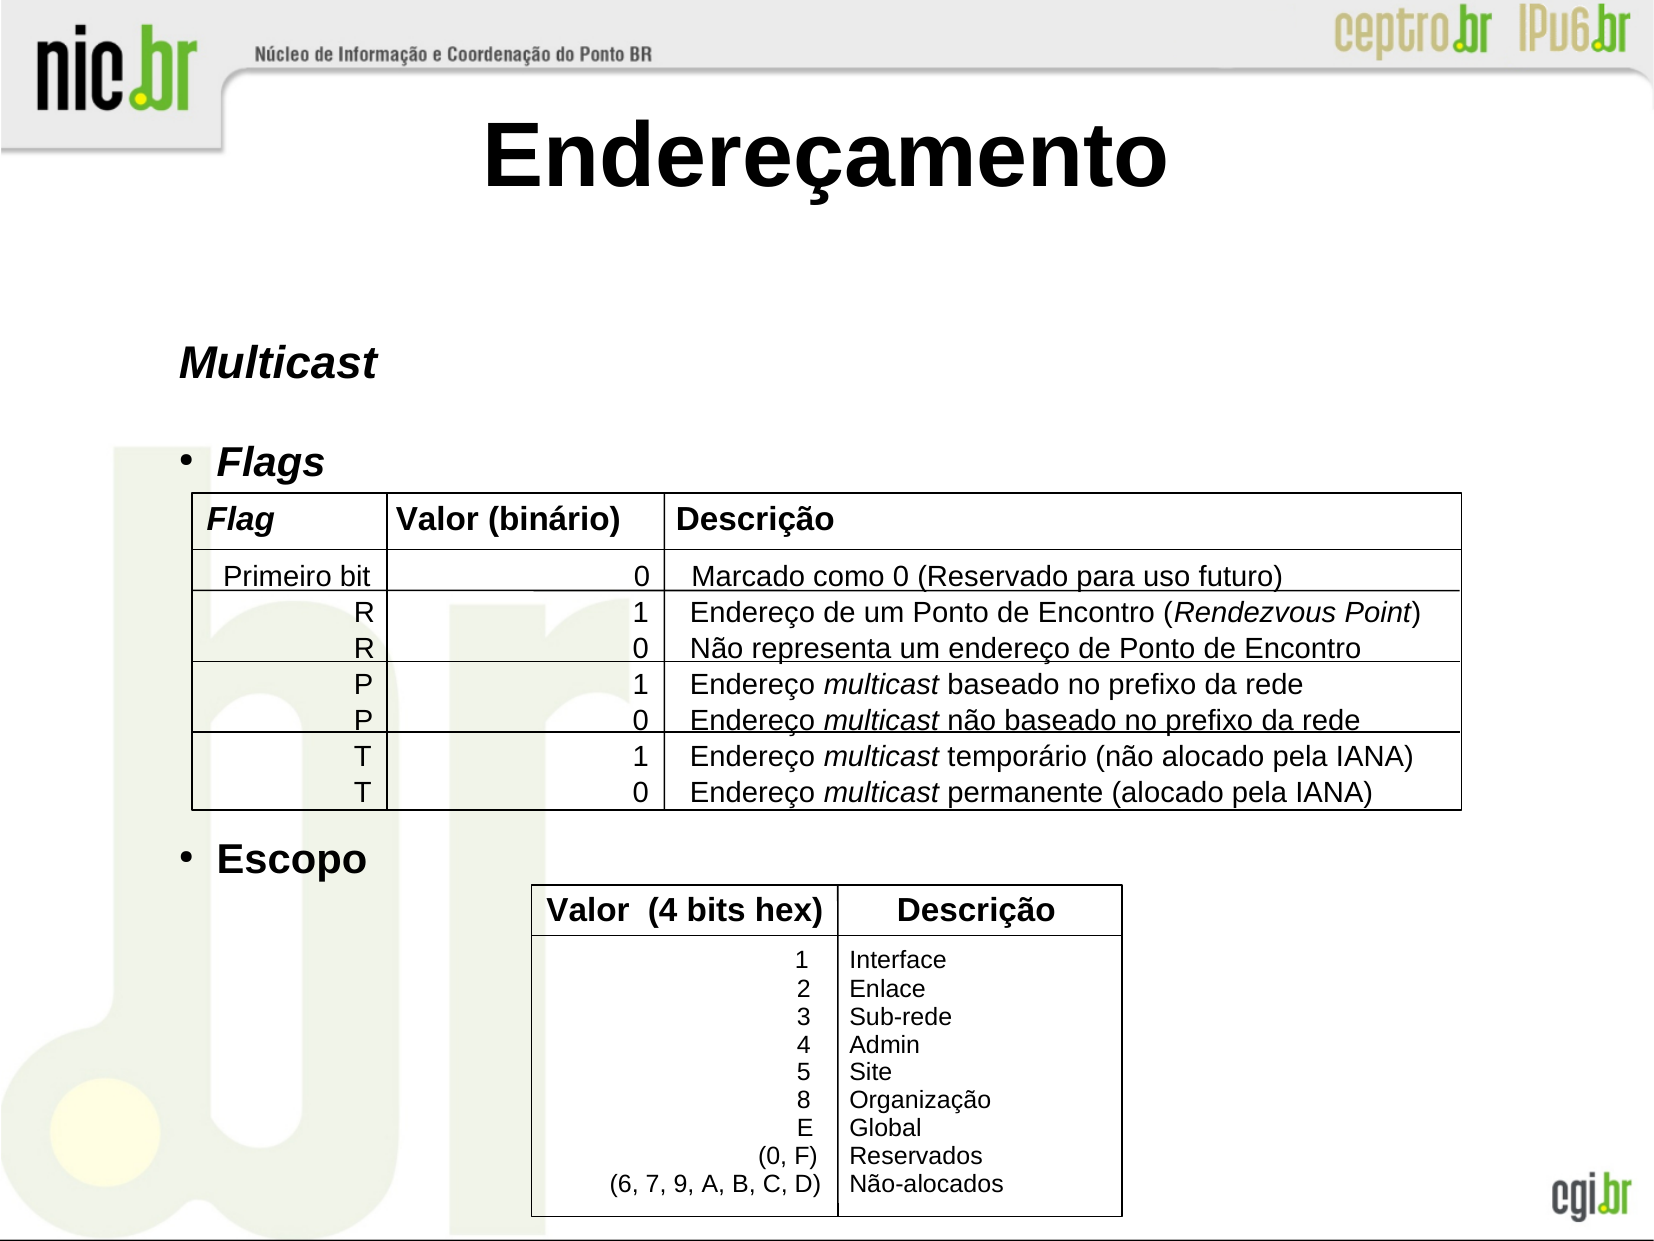

Endereçamento
Multicast
 Flags
 Escopo
Flag		 Valor (binário) Descrição
 Primeiro bit 0 Marcado como 0 (Reservado para uso futuro)‏
	 	R 		 	 1 Endereço de um Ponto de Encontro (Rendezvous Point)
		R			 0 Não representa um endereço de Ponto de Encontro
		P			 1 Endereço multicast baseado no prefixo da rede
		P			 0 Endereço multicast não baseado no prefixo da rede
		T			 1 Endereço multicast temporário (não alocado pela IANA)‏
		T			 0 Endereço multicast permanente (alocado pela IANA)‏
Valor (4 bits hex) Descrição
			 1	 Interface
			 2	 Enlace
			 3	 Sub-rede
			 4	 Admin
		 	 5	 Site
			 8	 Organização
			 E	 Global
		 (0, F)	 Reservados
 (6, 7, 9, A, B, C, D)	 Não-alocados